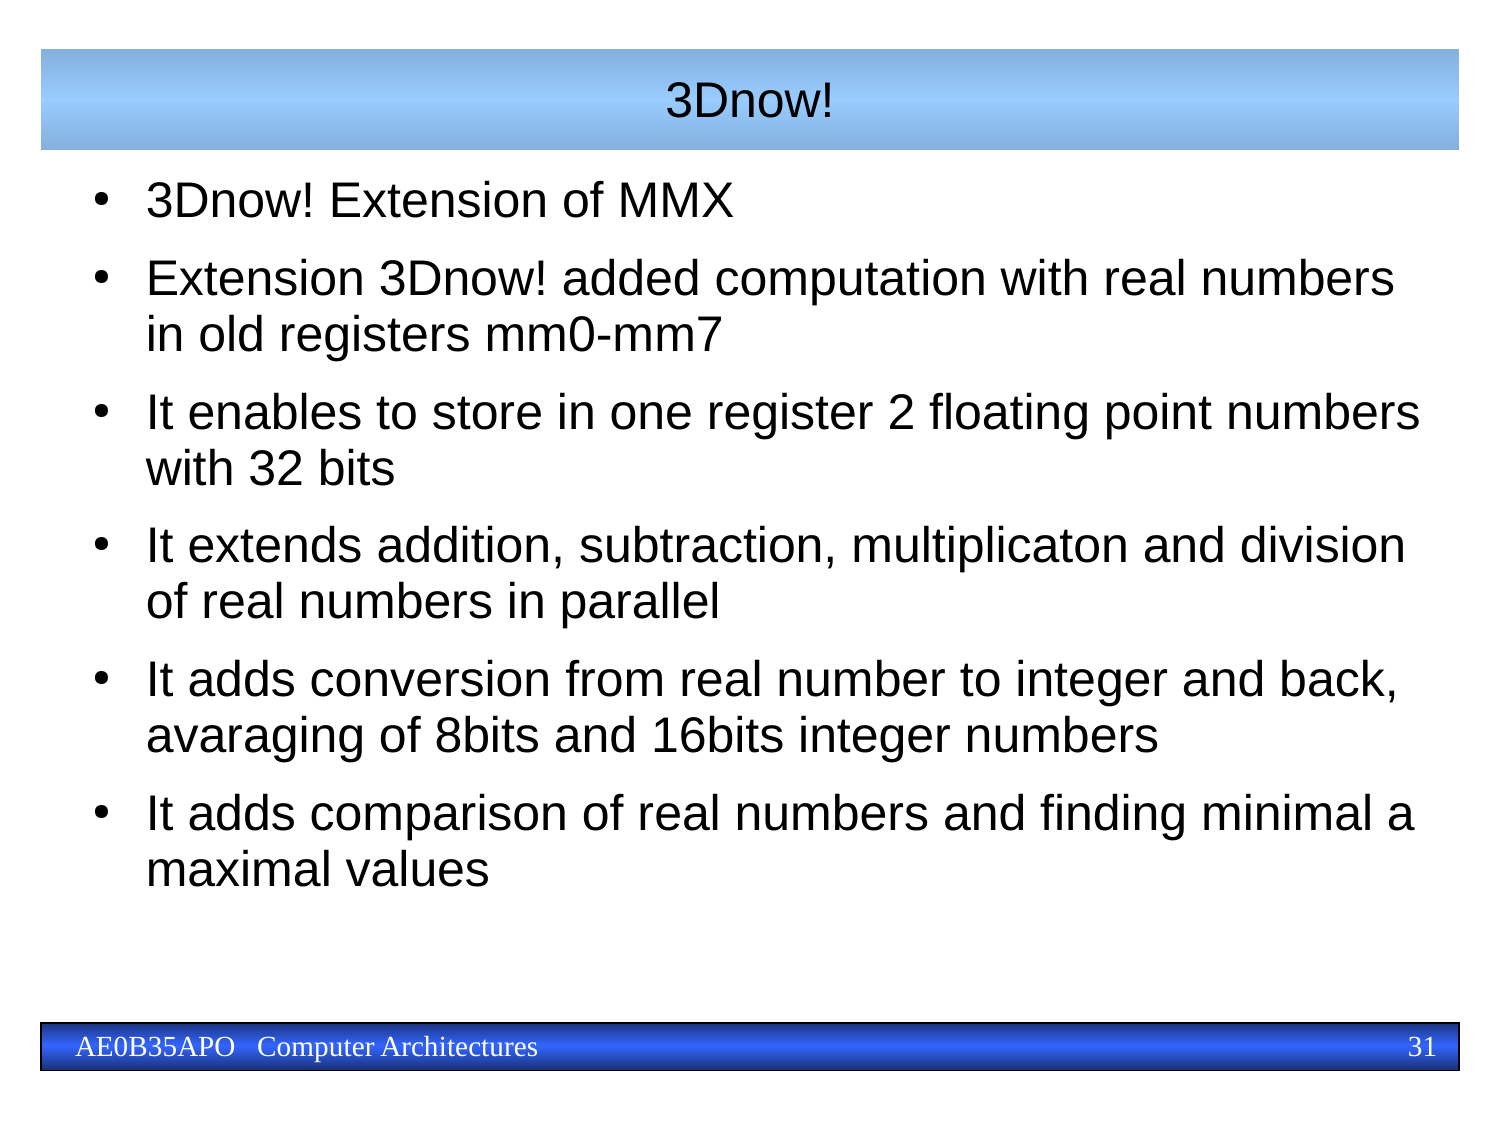

# 3Dnow!
3Dnow! Extension of MMX
Extension 3Dnow! added computation with real numbers in old registers mm0-mm7
It enables to store in one register 2 floating point numbers with 32 bits
It extends addition, subtraction, multiplicaton and division of real numbers in parallel
It adds conversion from real number to integer and back, avaraging of 8bits and 16bits integer numbers
It adds comparison of real numbers and finding minimal a maximal values
AE0B35APO Computer Architectures
31